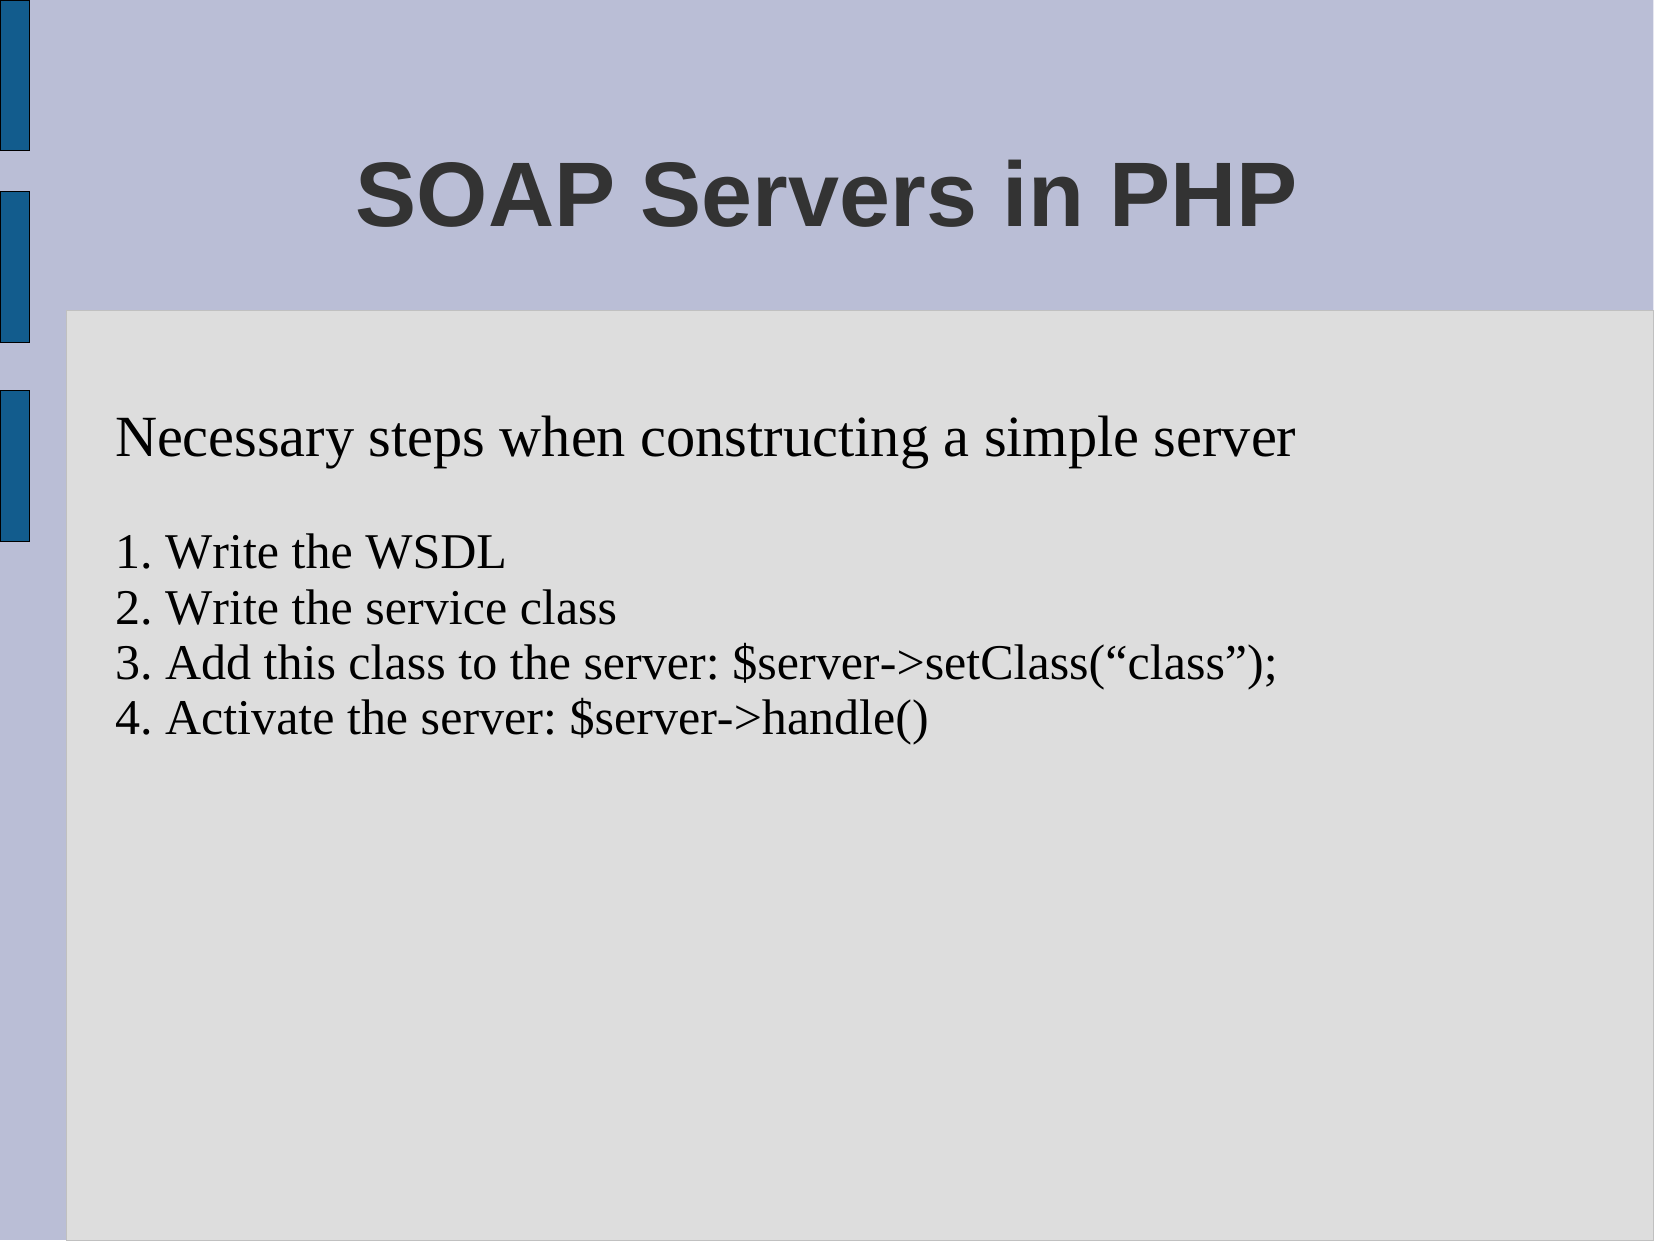

# SOAP Servers in PHP
Necessary steps when constructing a simple server
1. Write the WSDL
2. Write the service class
3. Add this class to the server: $server->setClass(“class”);
4. Activate the server: $server->handle()